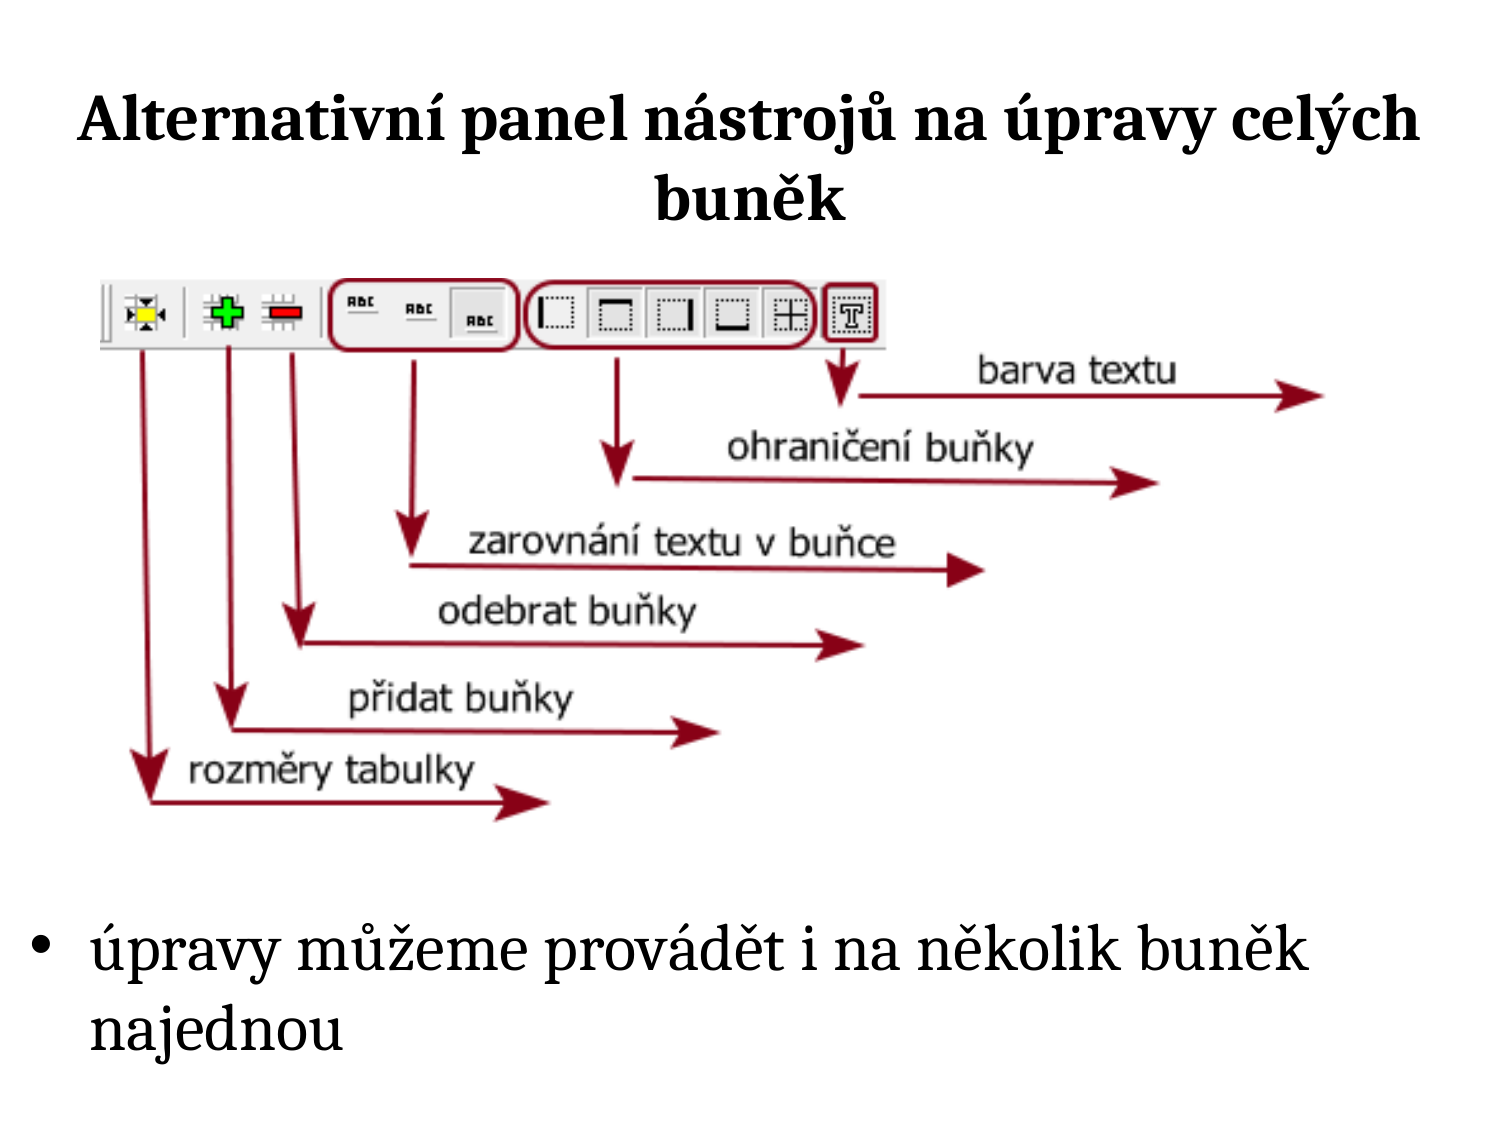

Alternativní panel nástrojů na úpravy celých buněk
úpravy můžeme provádět i na několik buněk najednou